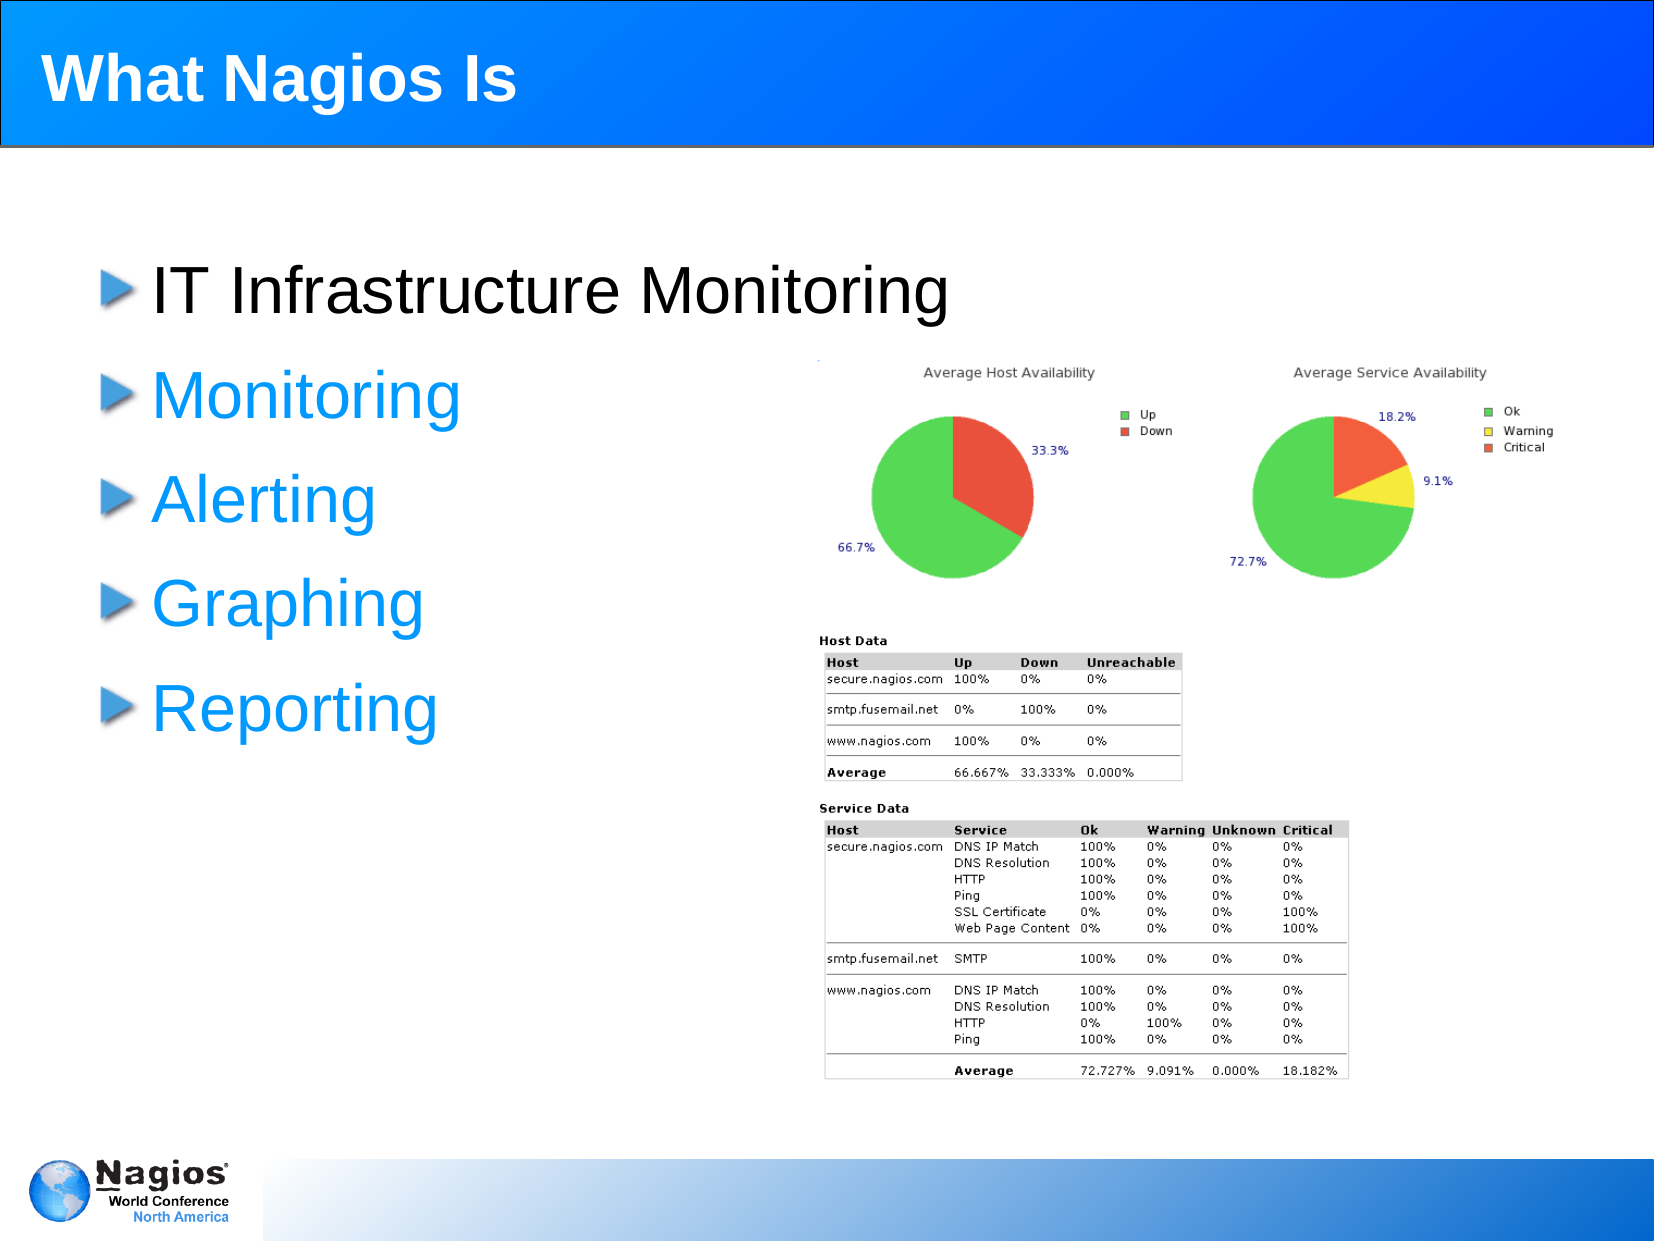

# What Nagios Is
IT Infrastructure Monitoring
Monitoring
Alerting
Graphing
Reporting